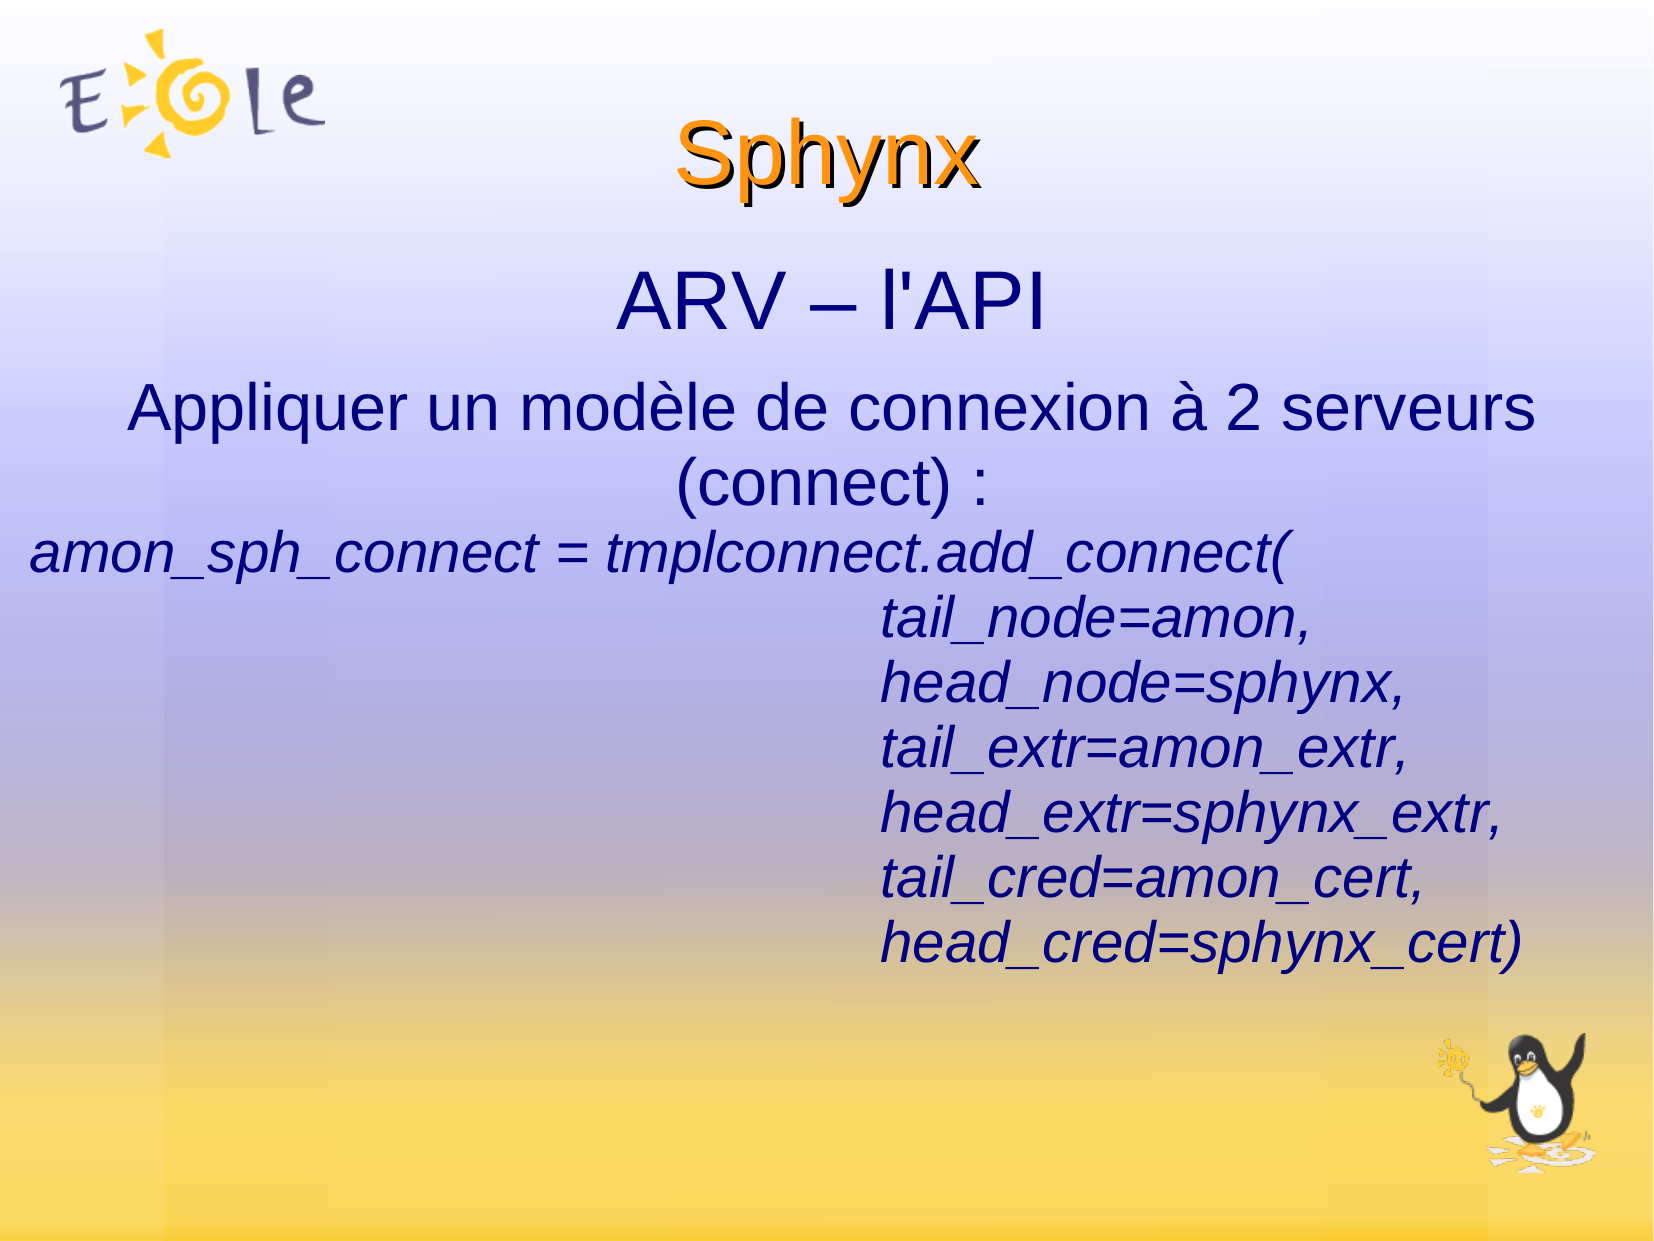

# Sphynx
ARV – l'API
Appliquer un modèle de connexion à 2 serveurs (connect) :
amon_sph_connect = tmplconnect.add_connect(
tail_node=amon,
head_node=sphynx,
tail_extr=amon_extr,
head_extr=sphynx_extr,
tail_cred=amon_cert,
head_cred=sphynx_cert)